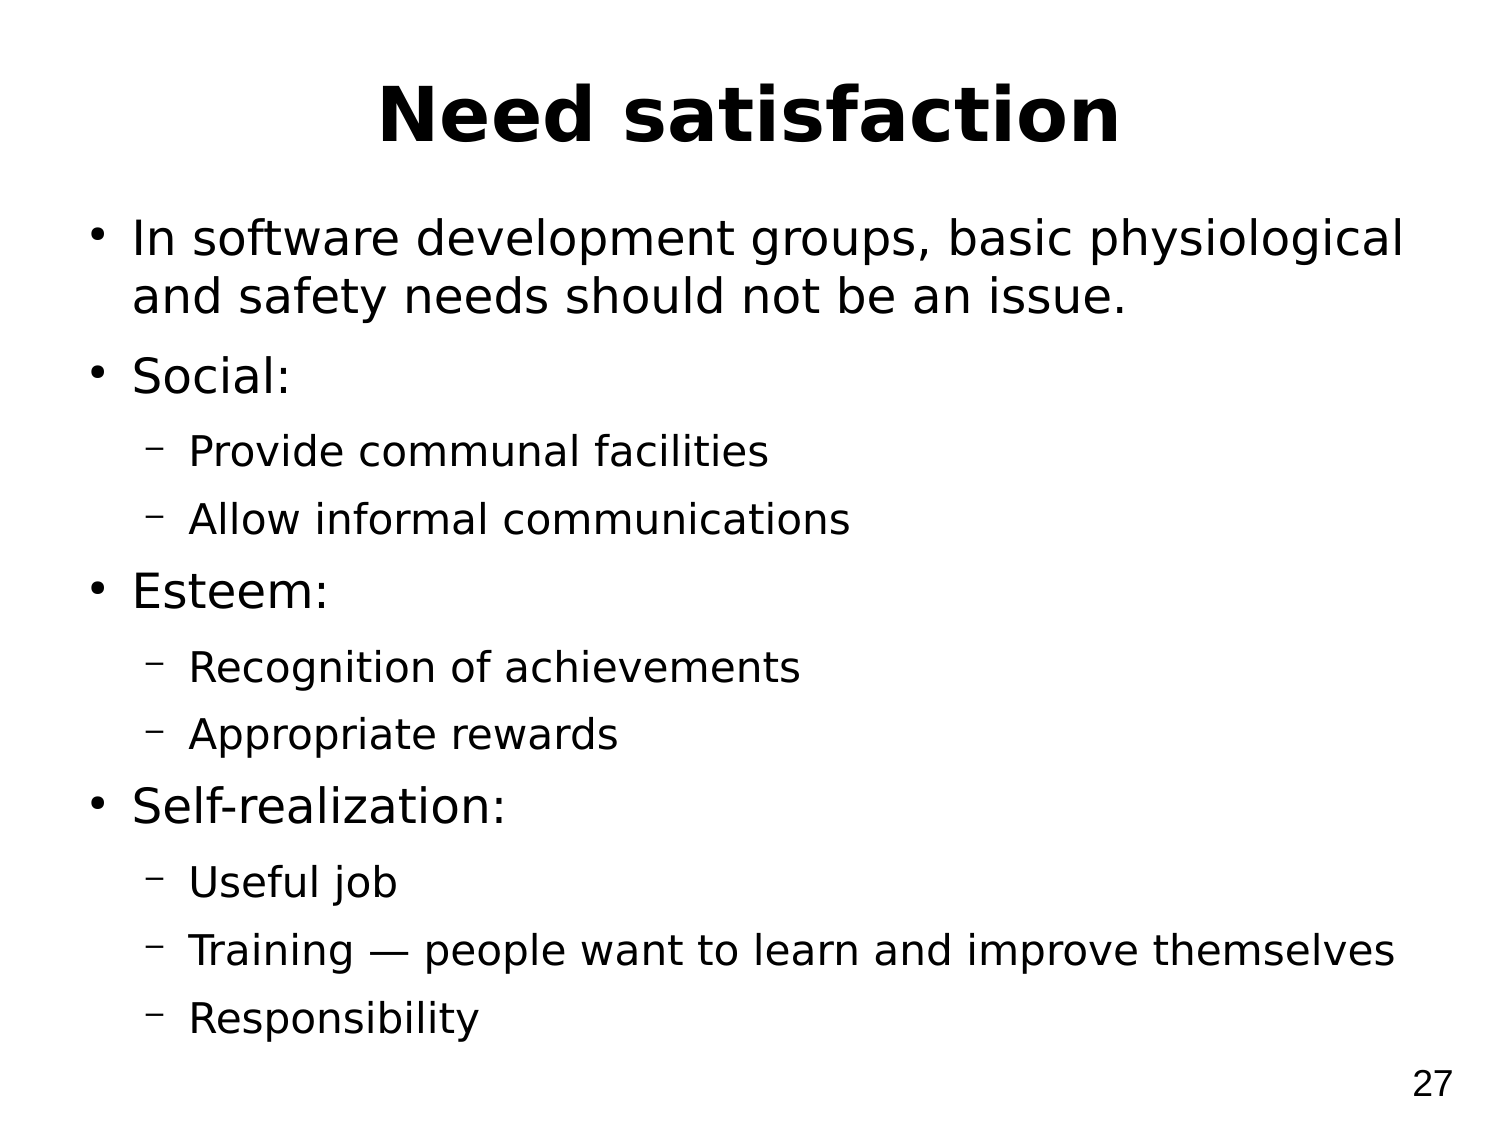

# Need satisfaction
In software development groups, basic physiological and safety needs should not be an issue.
Social:
Provide communal facilities
Allow informal communications
Esteem:
Recognition of achievements
Appropriate rewards
Self-realization:
Useful job
Training — people want to learn and improve themselves
Responsibility